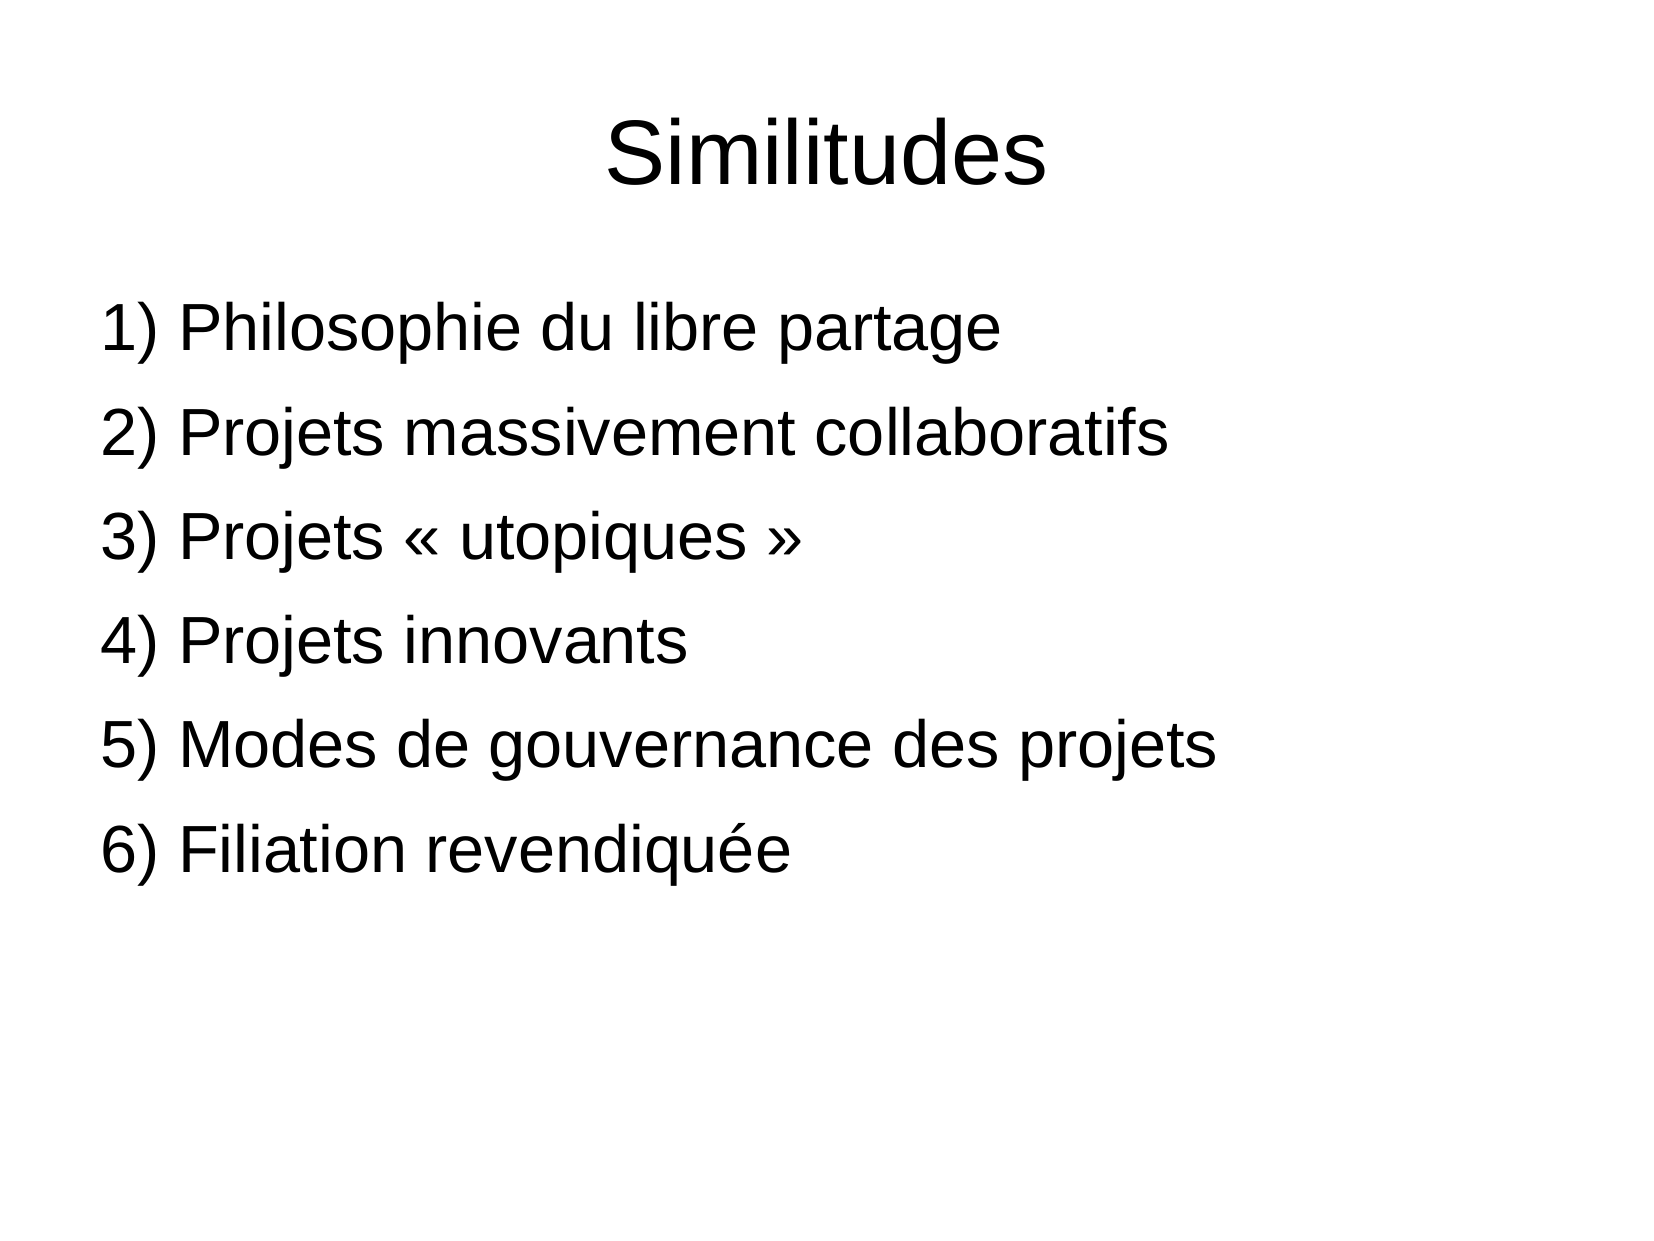

# Similitudes
Philosophie du libre partage
Projets massivement collaboratifs
Projets « utopiques »
Projets innovants
Modes de gouvernance des projets
Filiation revendiquée